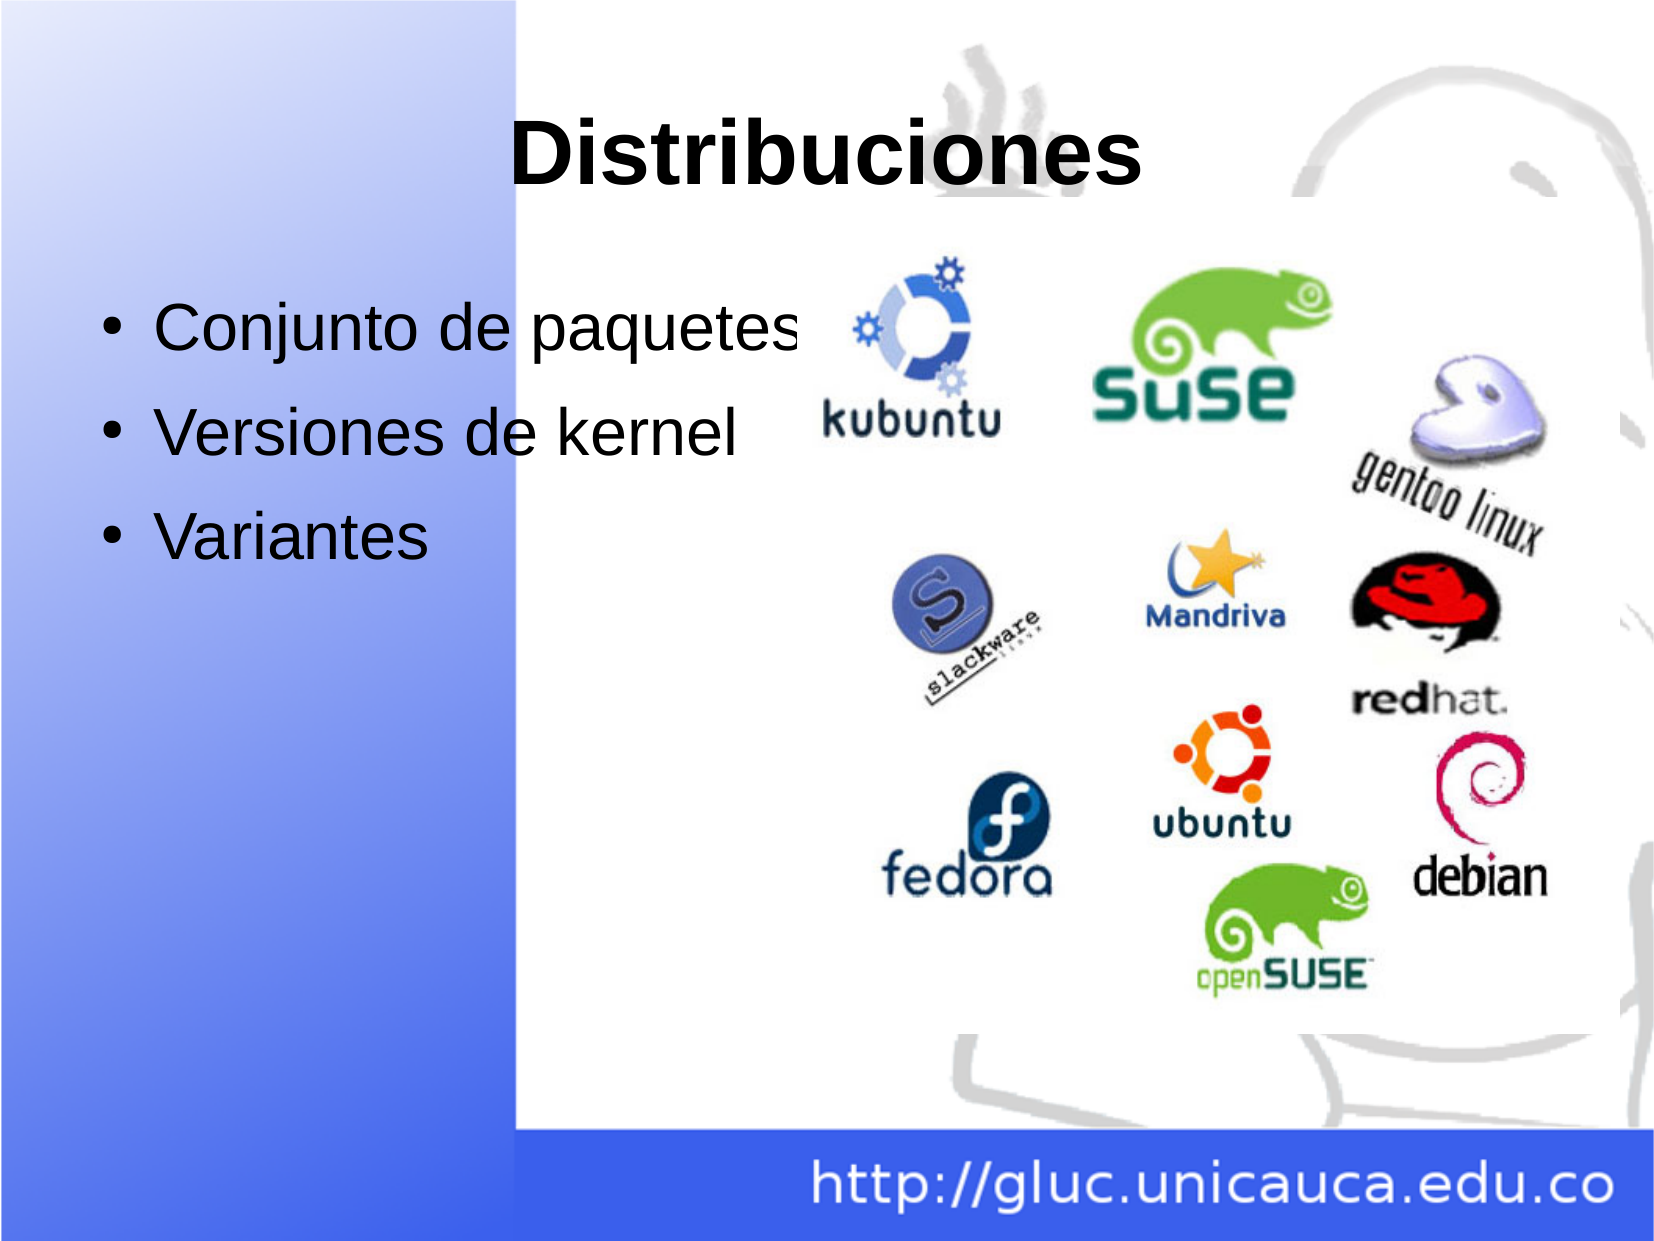

# Distribuciones
Conjunto de paquetes
Versiones de kernel
Variantes